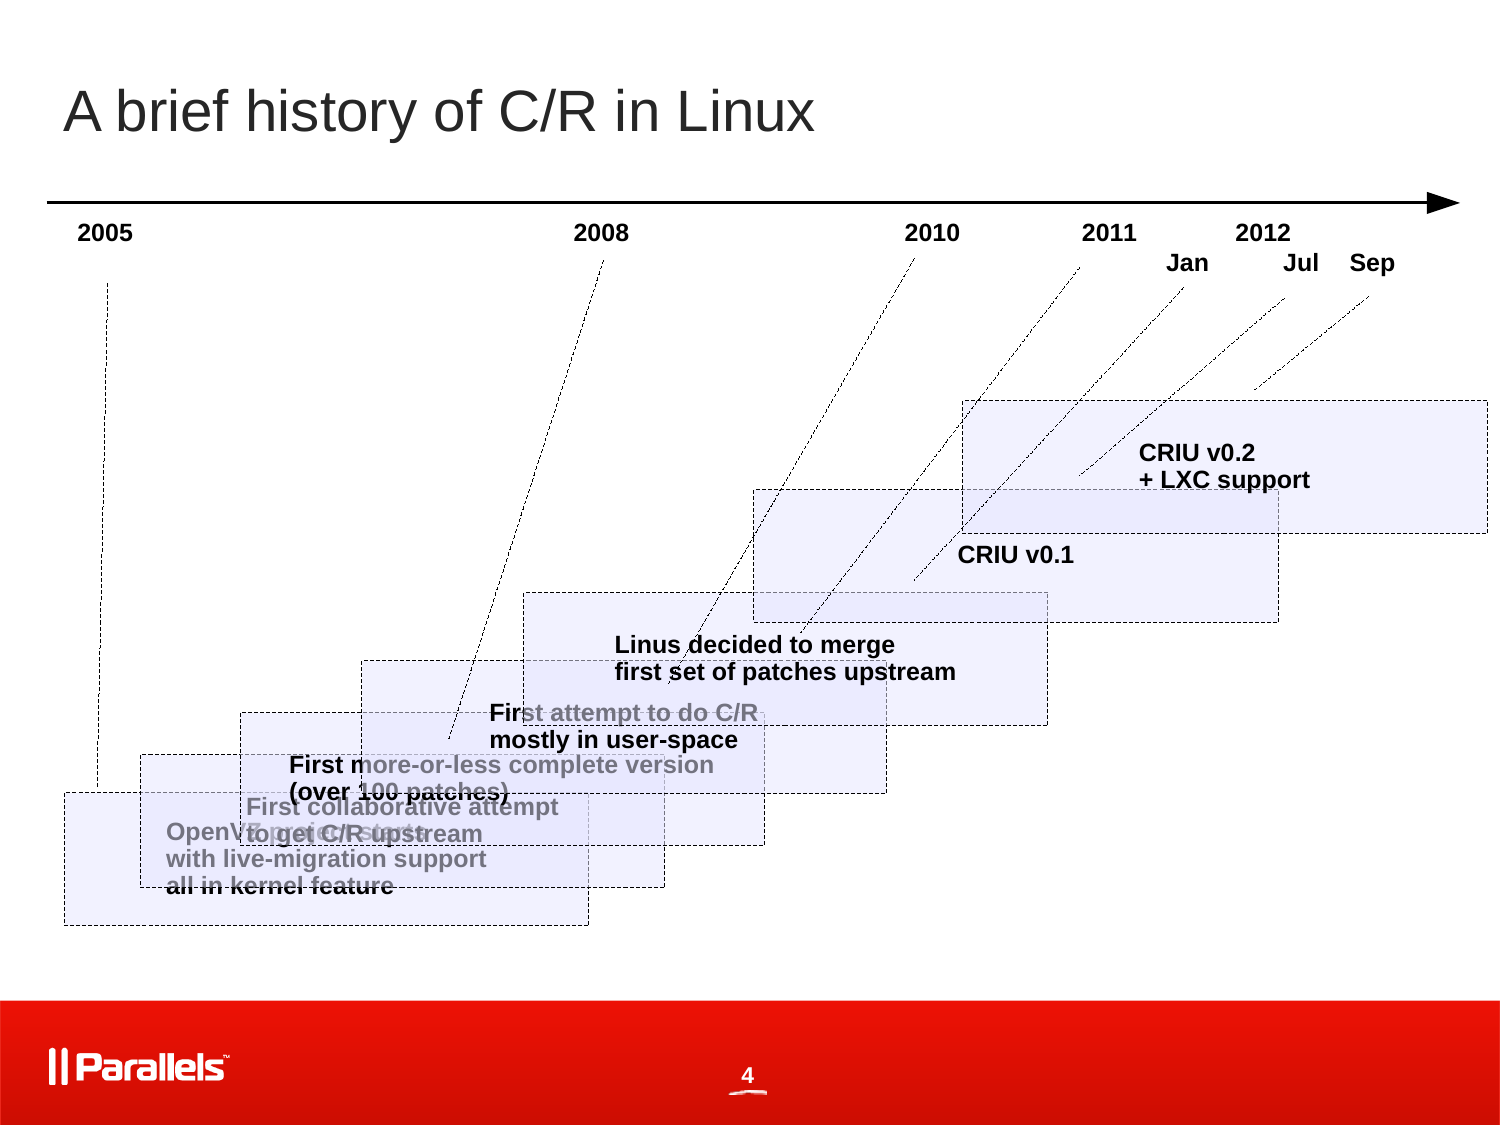

# A brief history of C/R in Linux
2005
2008
2010
2011
2012
Jan
Jul
Sep
CRIU v0.2
+ LXC support
CRIU v0.1
Linus decided to merge
first set of patches upstream
First attempt to do C/R
mostly in user-space
First more-or-less complete version
(over 100 patches)
First collaborative attempt
to get C/R upstream
OpenVZ project starts
with live-migration support
all in kernel feature